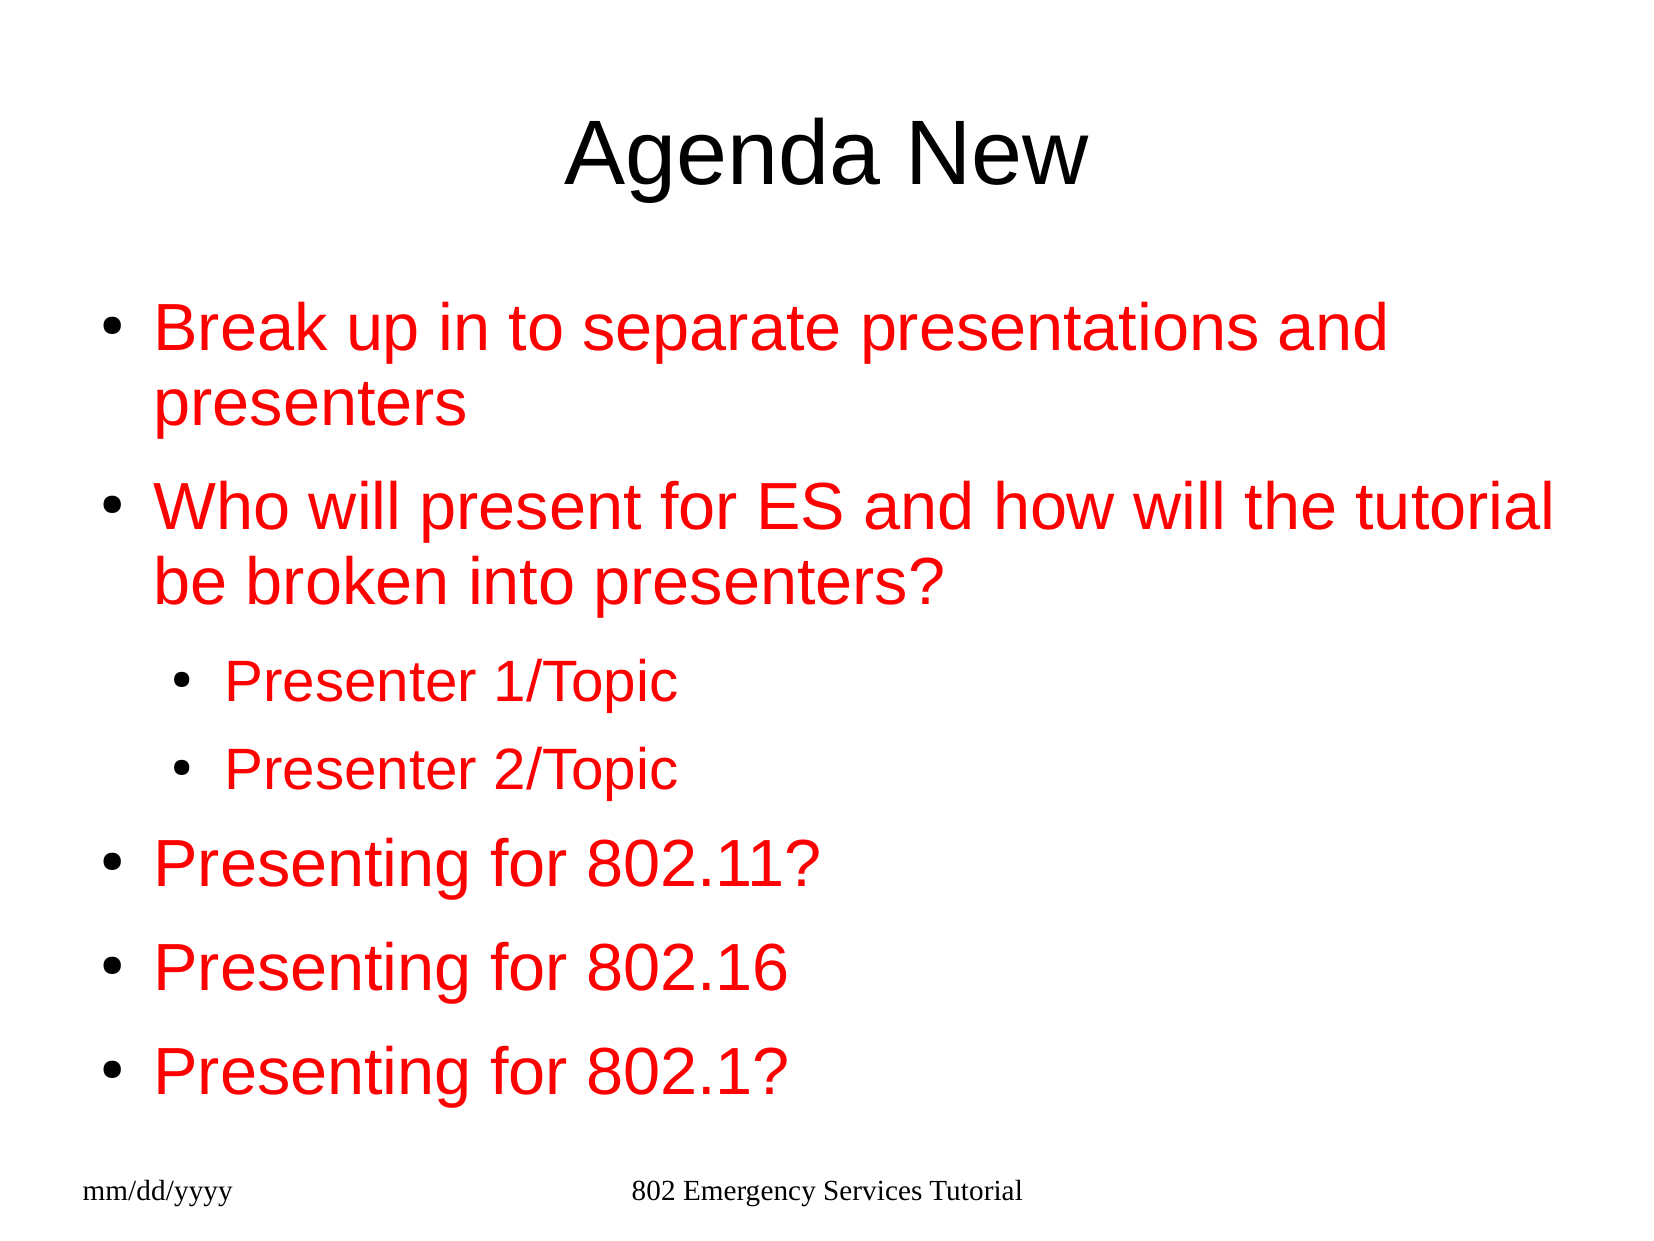

# Agenda New
Break up in to separate presentations and presenters
Who will present for ES and how will the tutorial be broken into presenters?
Presenter 1/Topic
Presenter 2/Topic
Presenting for 802.11?
Presenting for 802.16
Presenting for 802.1?